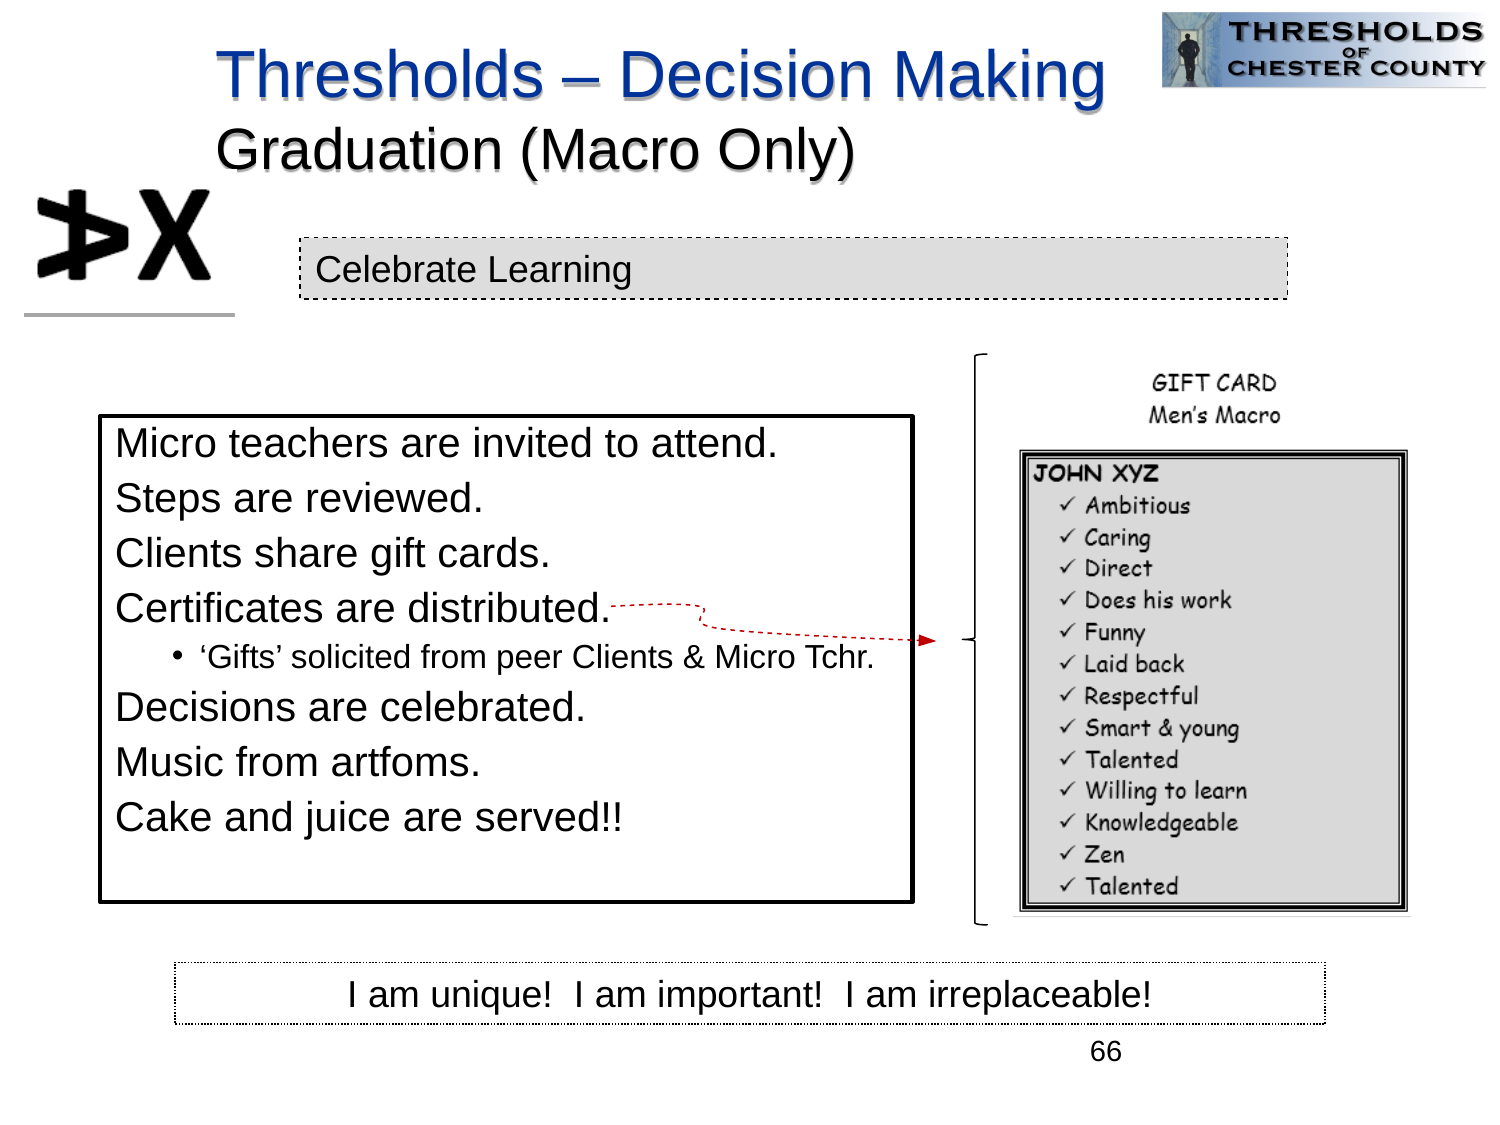

# Thresholds – Decision Making Graduation (Macro Only)
Celebrate Learning
Micro teachers are invited to attend.
Steps are reviewed.
Clients share gift cards.
Certificates are distributed.
‘Gifts’ solicited from peer Clients & Micro Tchr.
Decisions are celebrated.
Music from artfoms.
Cake and juice are served!!
I am unique! I am important! I am irreplaceable!